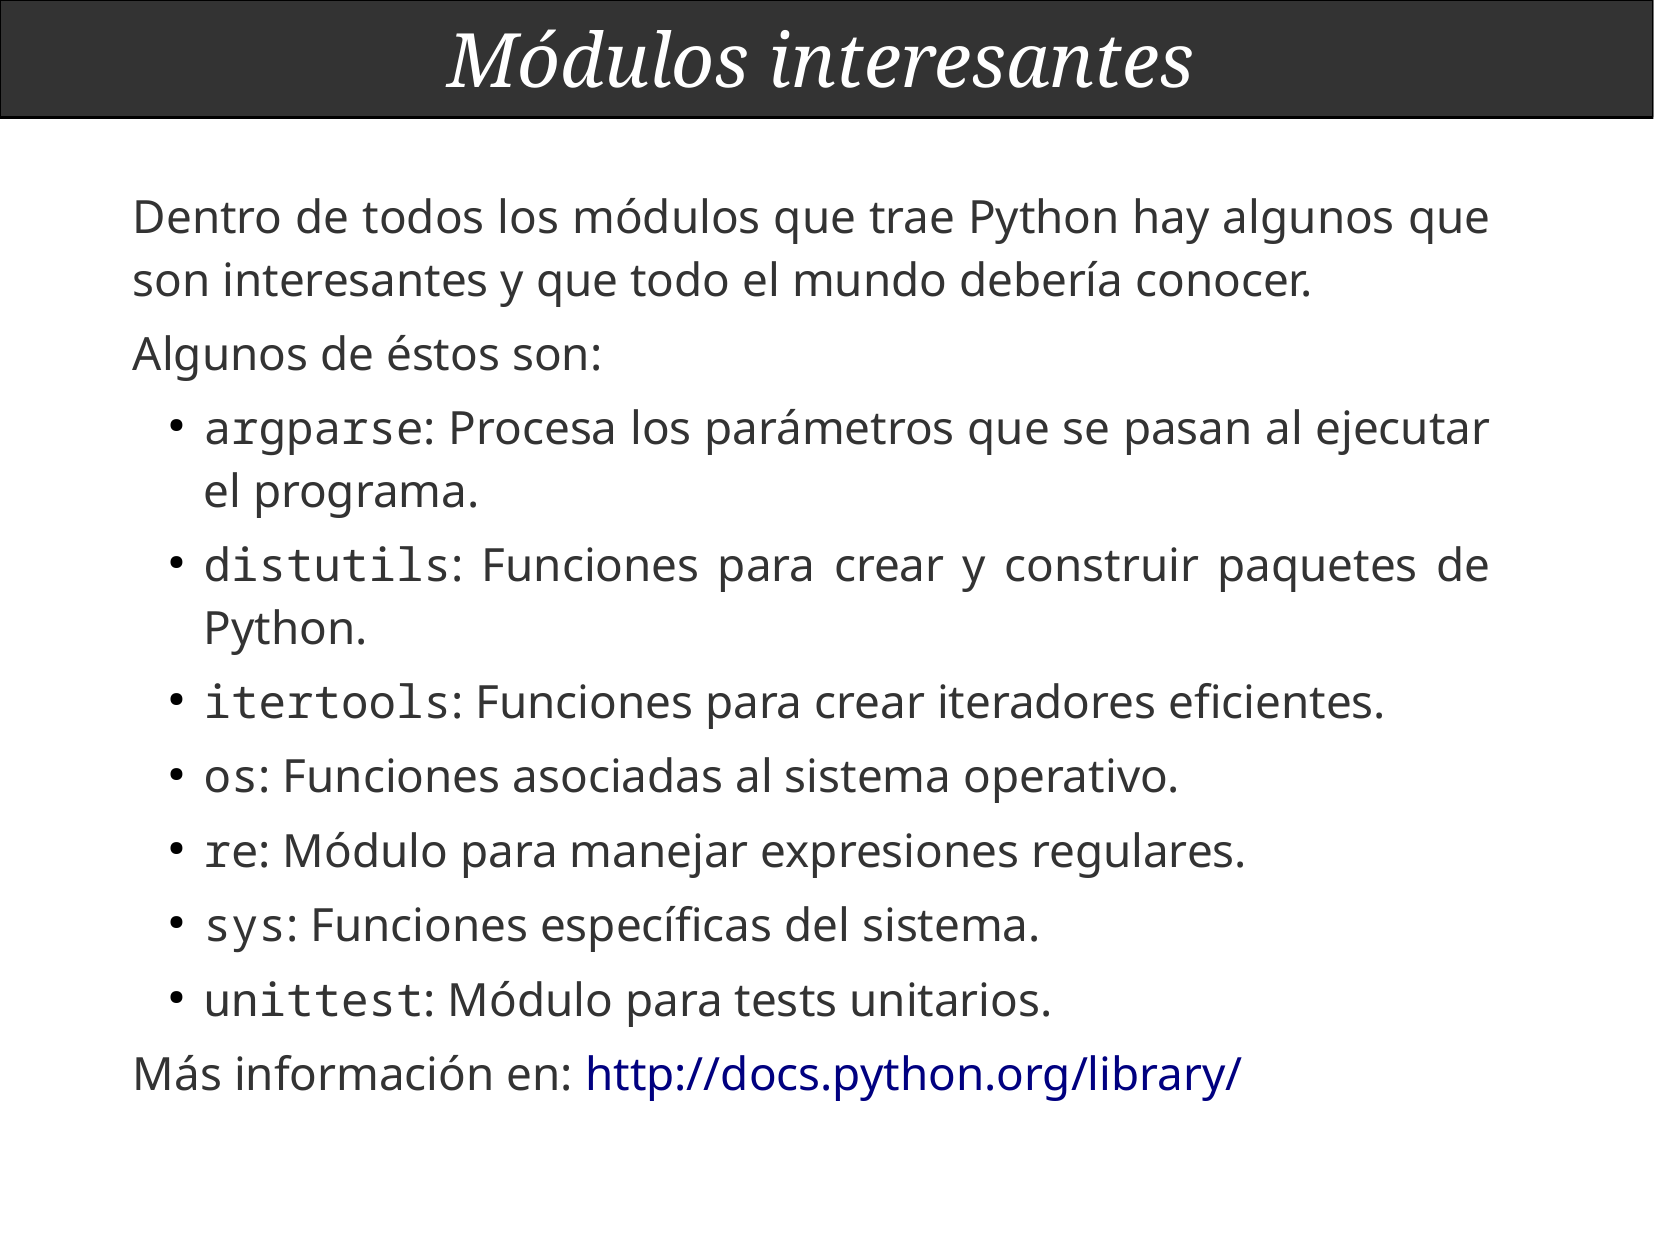

Módulos interesantes
Dentro de todos los módulos que trae Python hay algunos que son interesantes y que todo el mundo debería conocer.
Algunos de éstos son:
argparse: Procesa los parámetros que se pasan al ejecutar el programa.
distutils: Funciones para crear y construir paquetes de Python.
itertools: Funciones para crear iteradores eficientes.
os: Funciones asociadas al sistema operativo.
re: Módulo para manejar expresiones regulares.
sys: Funciones específicas del sistema.
unittest: Módulo para tests unitarios.
Más información en: http://docs.python.org/library/